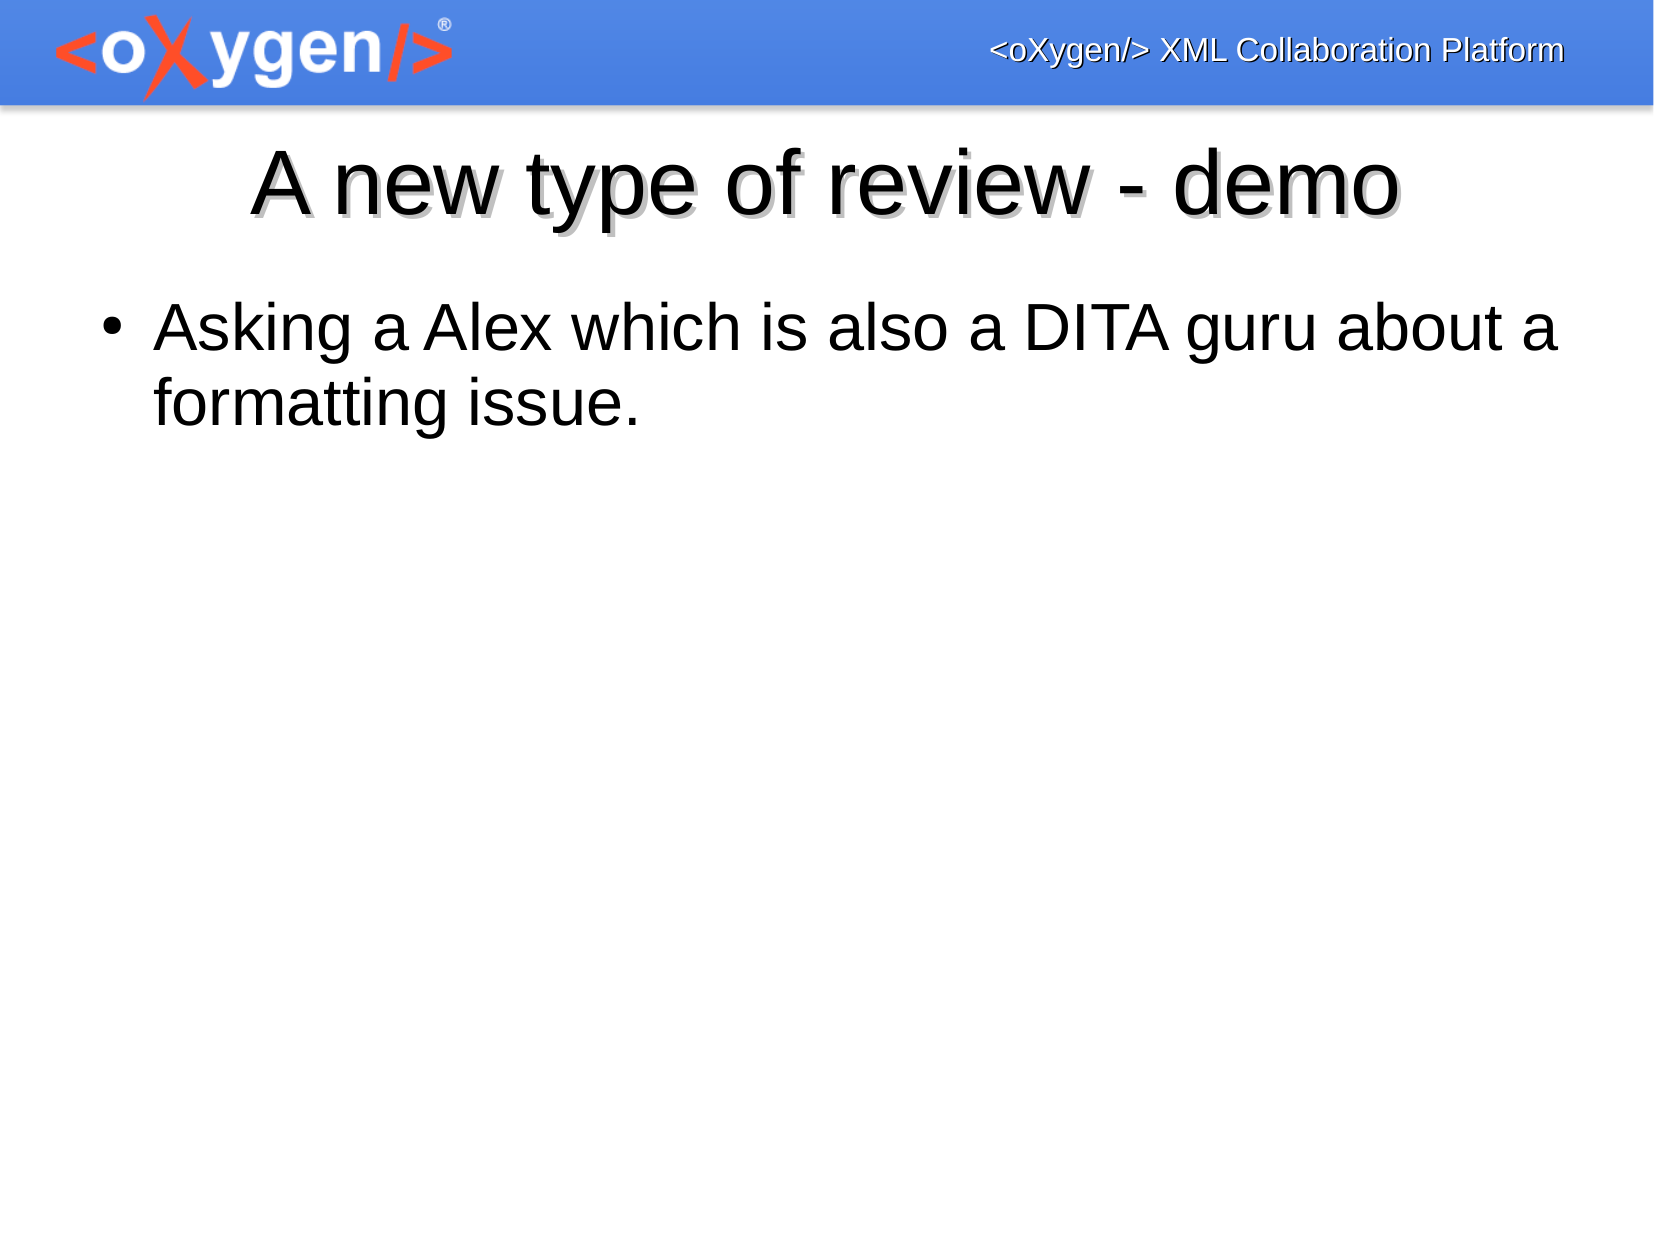

# A new type of review - demo
Asking a Alex which is also a DITA guru about a formatting issue.